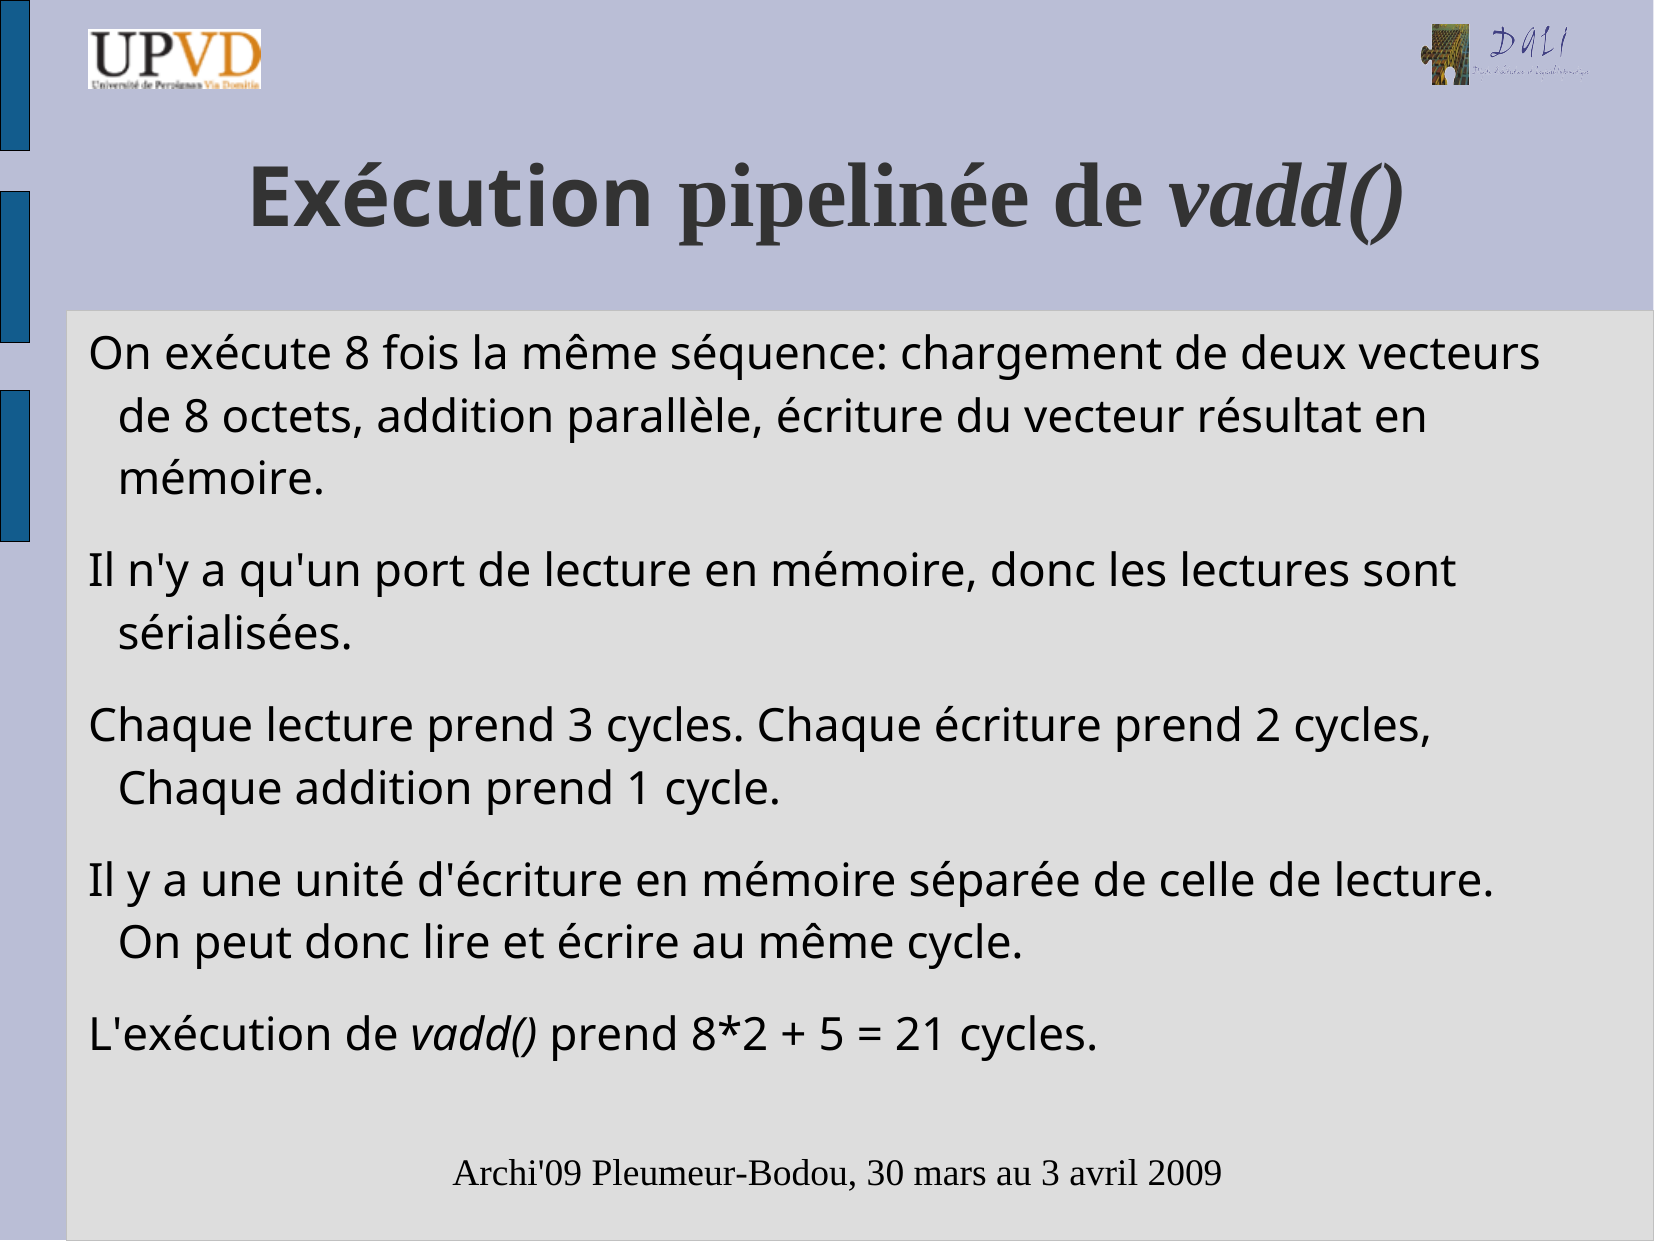

# Exécution pipelinée de vadd()
On exécute 8 fois la même séquence: chargement de deux vecteurs de 8 octets, addition parallèle, écriture du vecteur résultat en mémoire.
Il n'y a qu'un port de lecture en mémoire, donc les lectures sont sérialisées.
Chaque lecture prend 3 cycles. Chaque écriture prend 2 cycles, Chaque addition prend 1 cycle.
Il y a une unité d'écriture en mémoire séparée de celle de lecture. On peut donc lire et écrire au même cycle.
L'exécution de vadd() prend 8*2 + 5 = 21 cycles.
Archi'09 Pleumeur-Bodou, 30 mars au 3 avril 2009